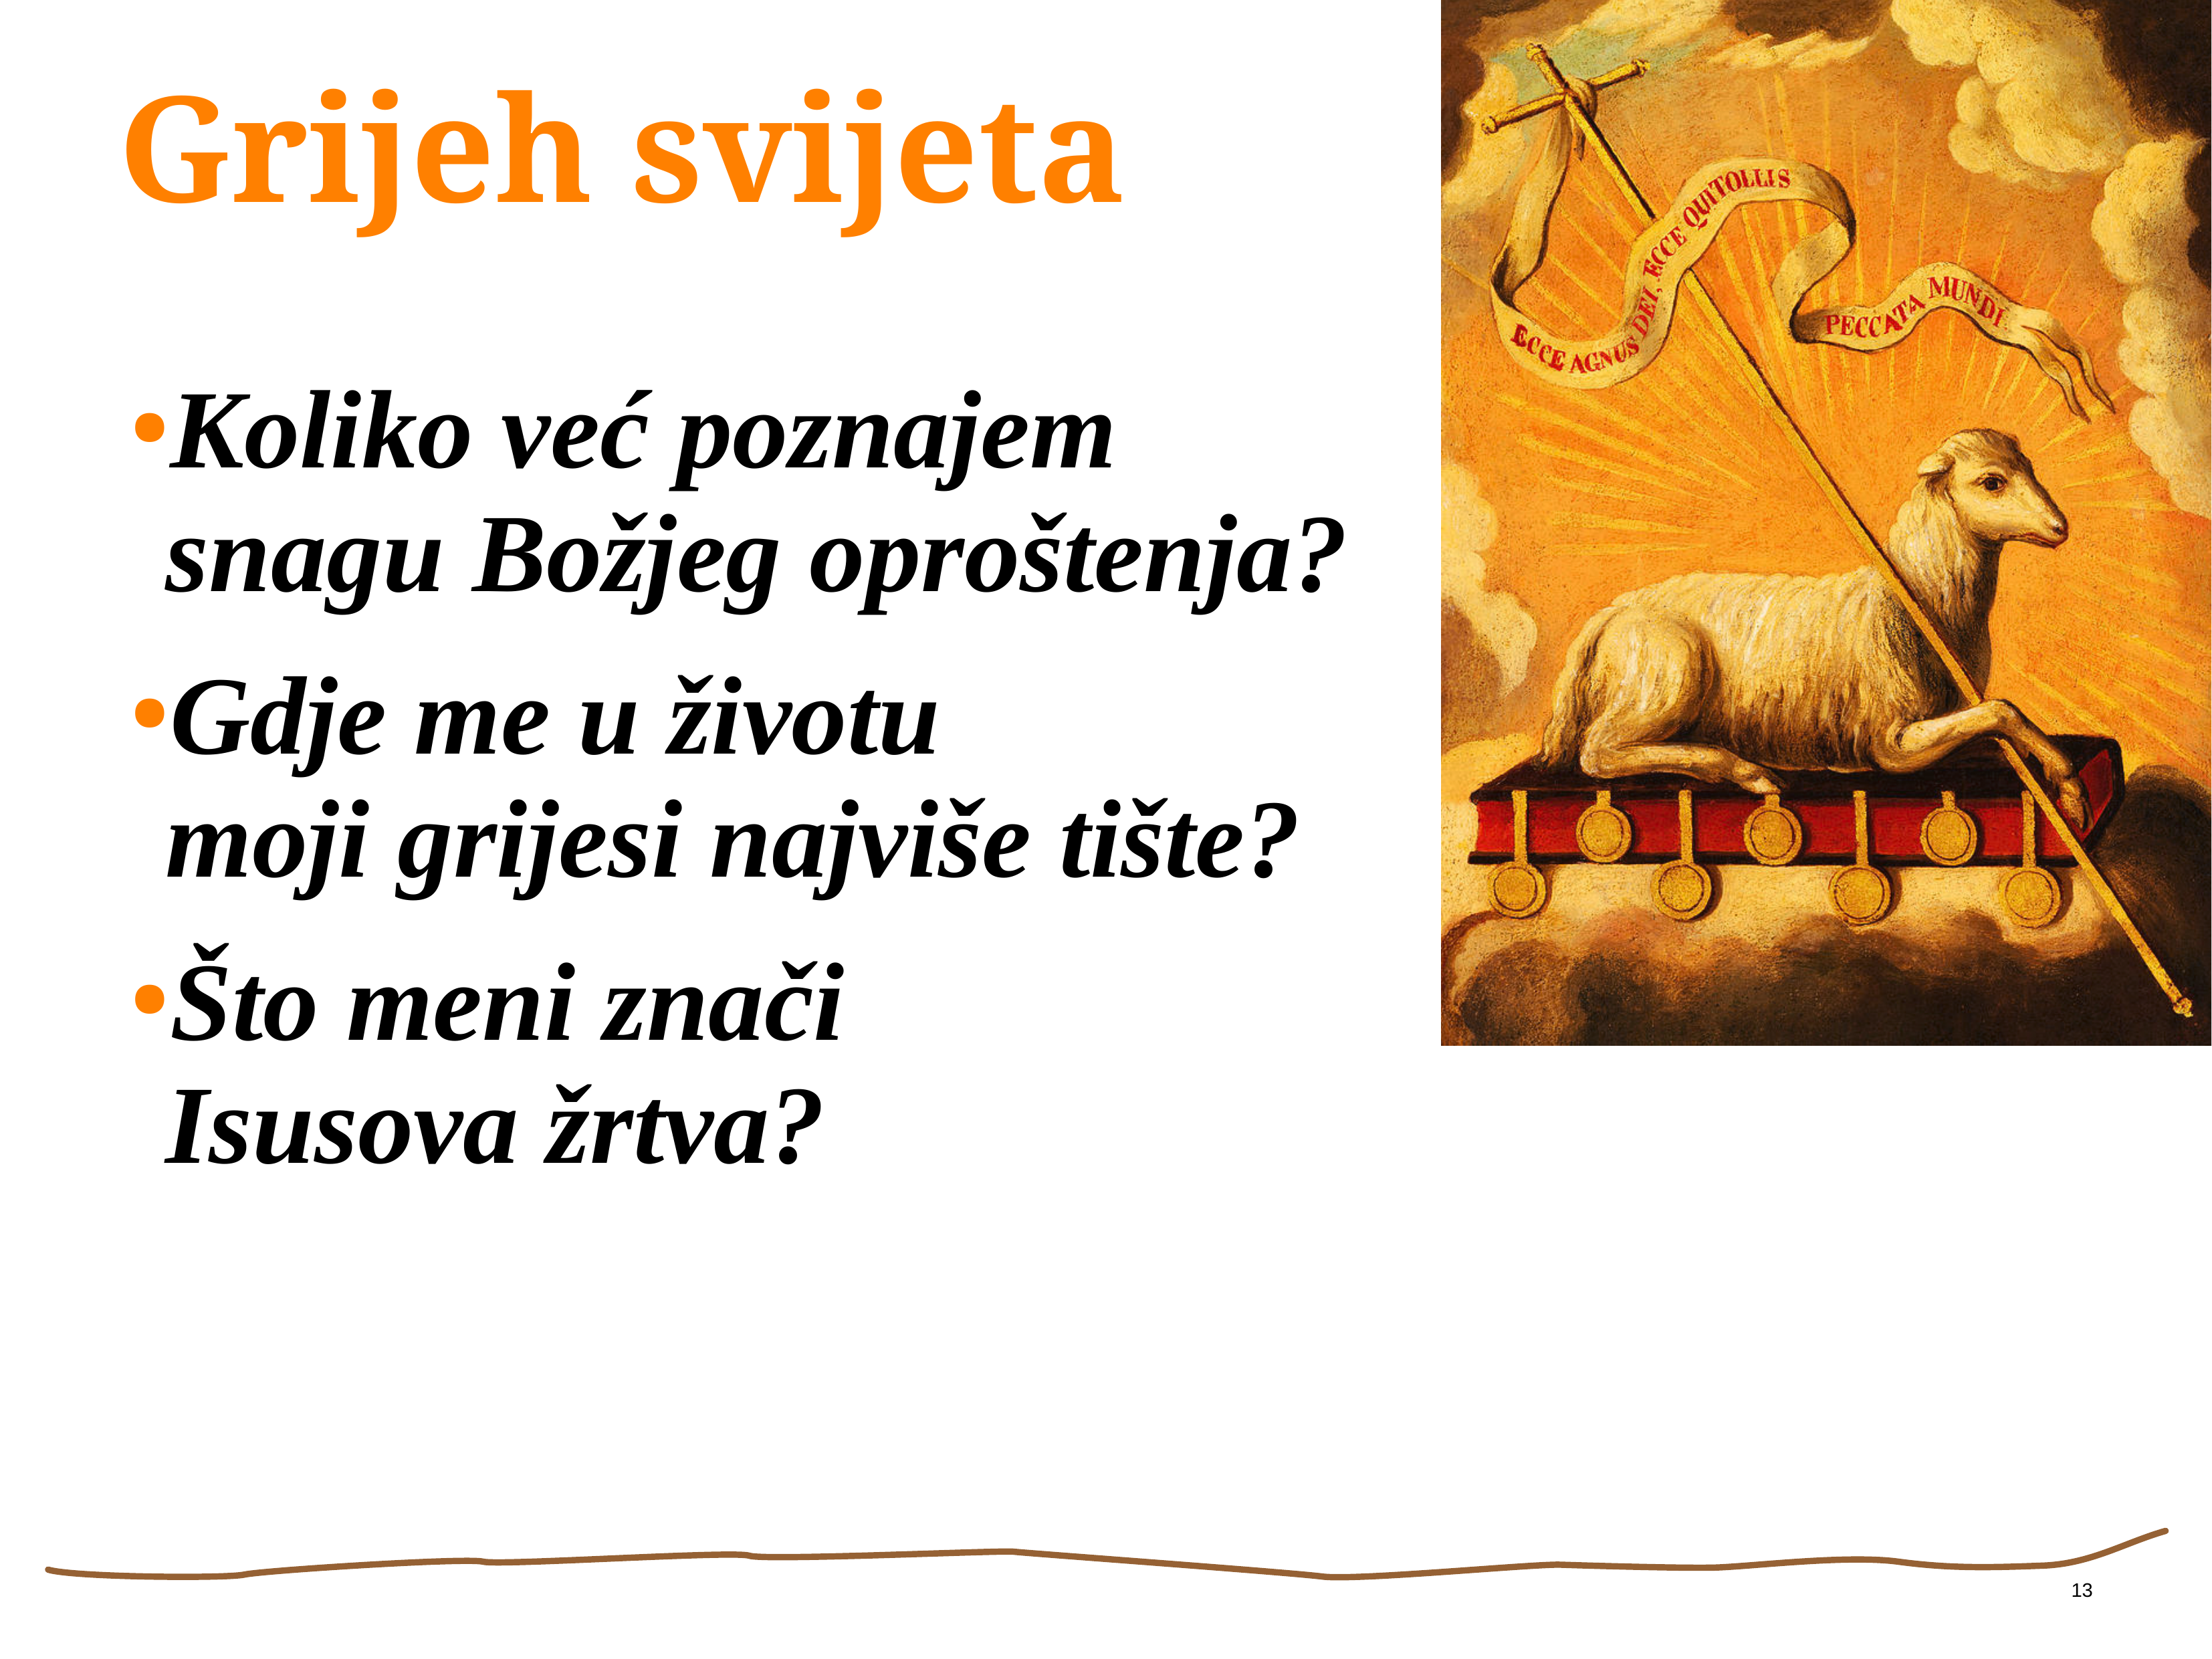

# Grijeh svijeta
Koliko već poznajem
snagu Božjeg oproštenja?
Gdje me u životu
moji grijesi najviše tište?
Što meni znači
Isusova žrtva?
13